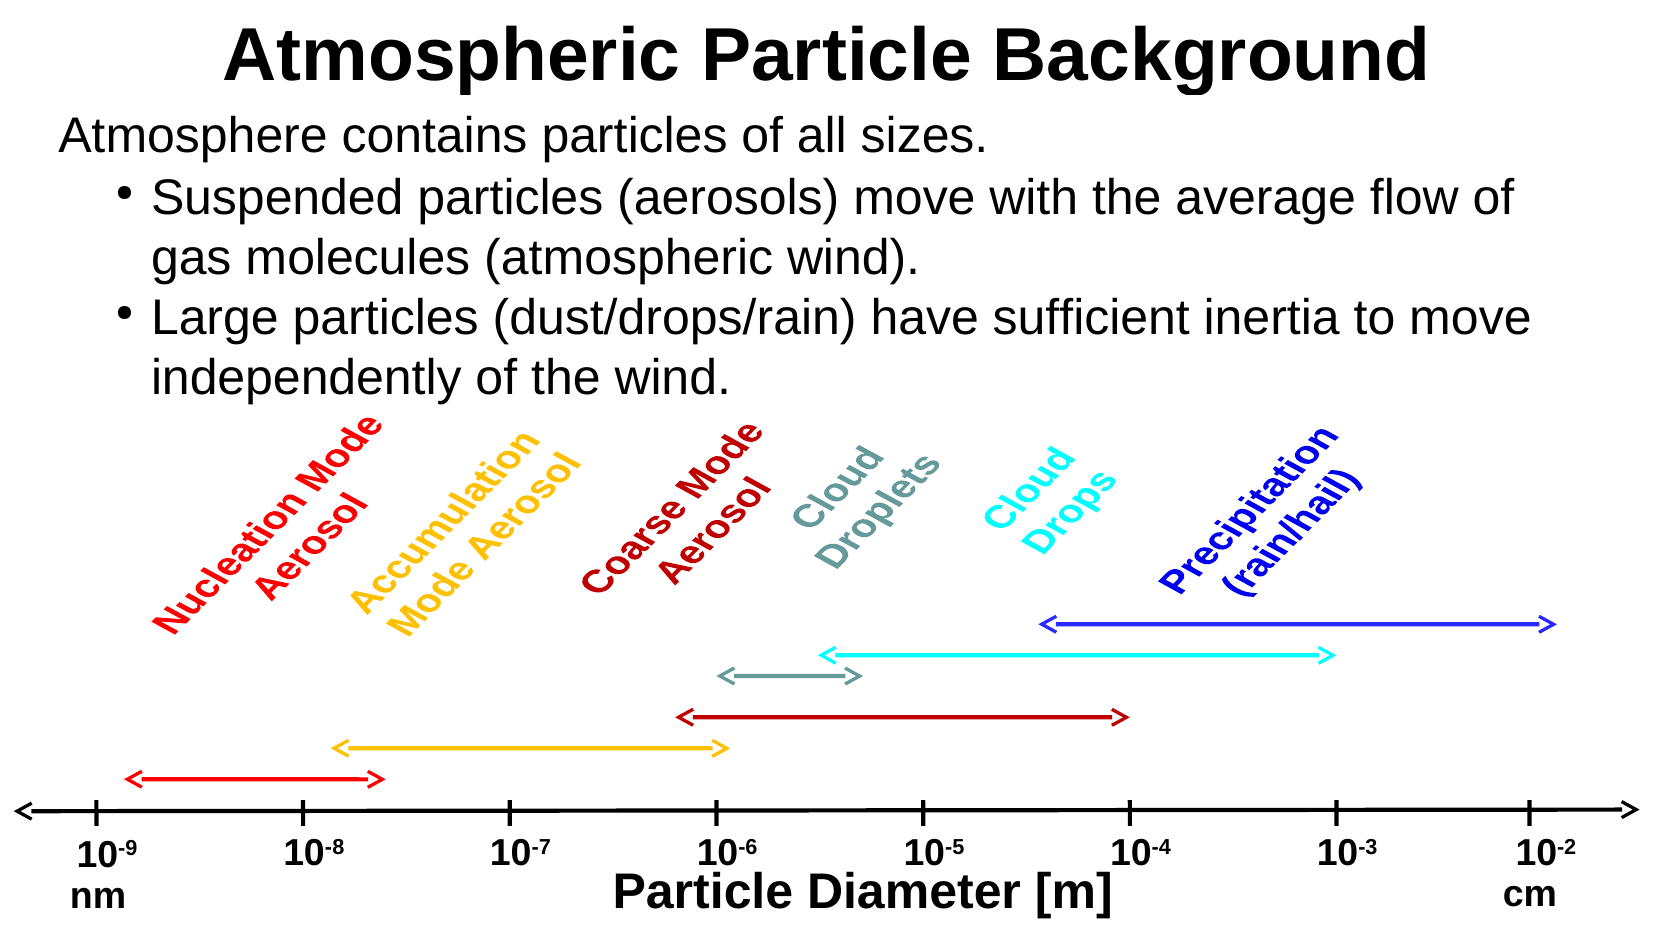

# Atmospheric Particle Background
Atmosphere contains particles of all sizes.
Suspended particles (aerosols) move with the average flow of gas molecules (atmospheric wind).
Large particles (dust/drops/rain) have sufficient inertia to move independently of the wind.
Cloud
Droplets
Cloud
Drops
Coarse Mode
Aerosol
Precipitation
(rain/hail)
Accumulation
Mode Aerosol
Nucleation Mode
Aerosol
10-8
10-7
10-6
10-5
10-4
10-3
10-2
10-9
Particle Diameter [m]
cm
nm